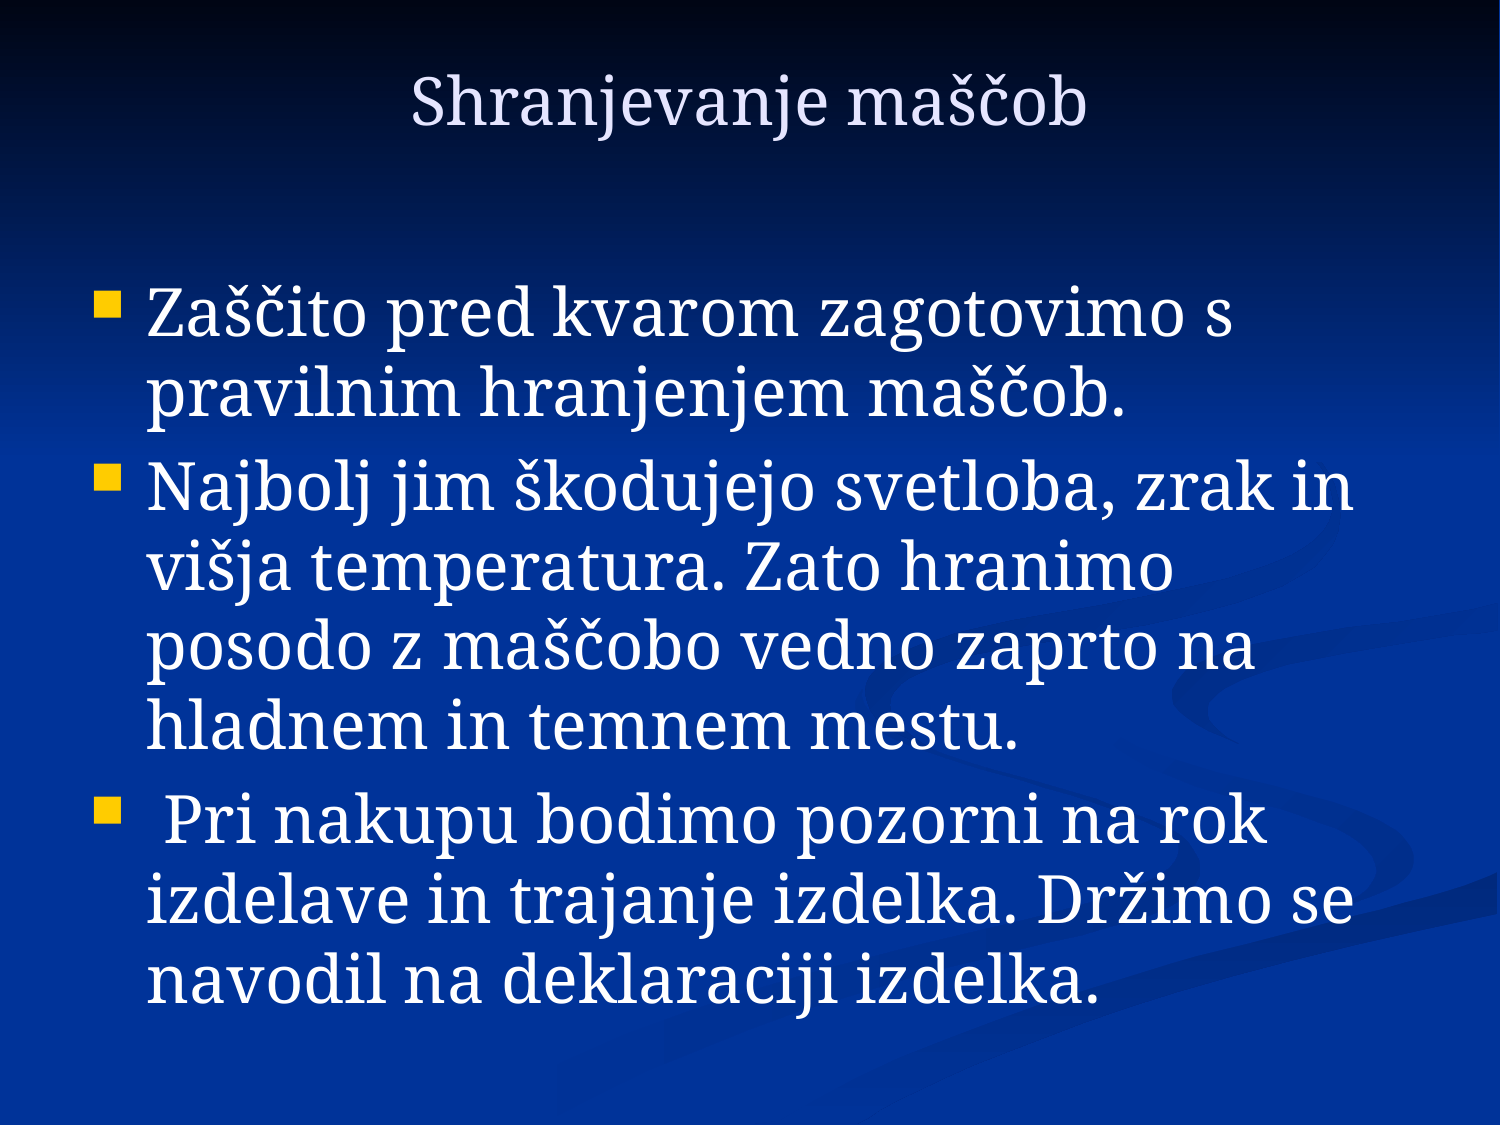

# Shranjevanje maščob
Zaščito pred kvarom zagotovimo s pravilnim hranjenjem maščob.
Najbolj jim škodujejo svetloba, zrak in višja temperatura. Zato hranimo posodo z maščobo vedno zaprto na hladnem in temnem mestu.
 Pri nakupu bodimo pozorni na rok izdelave in trajanje izdelka. Držimo se navodil na deklaraciji izdelka.